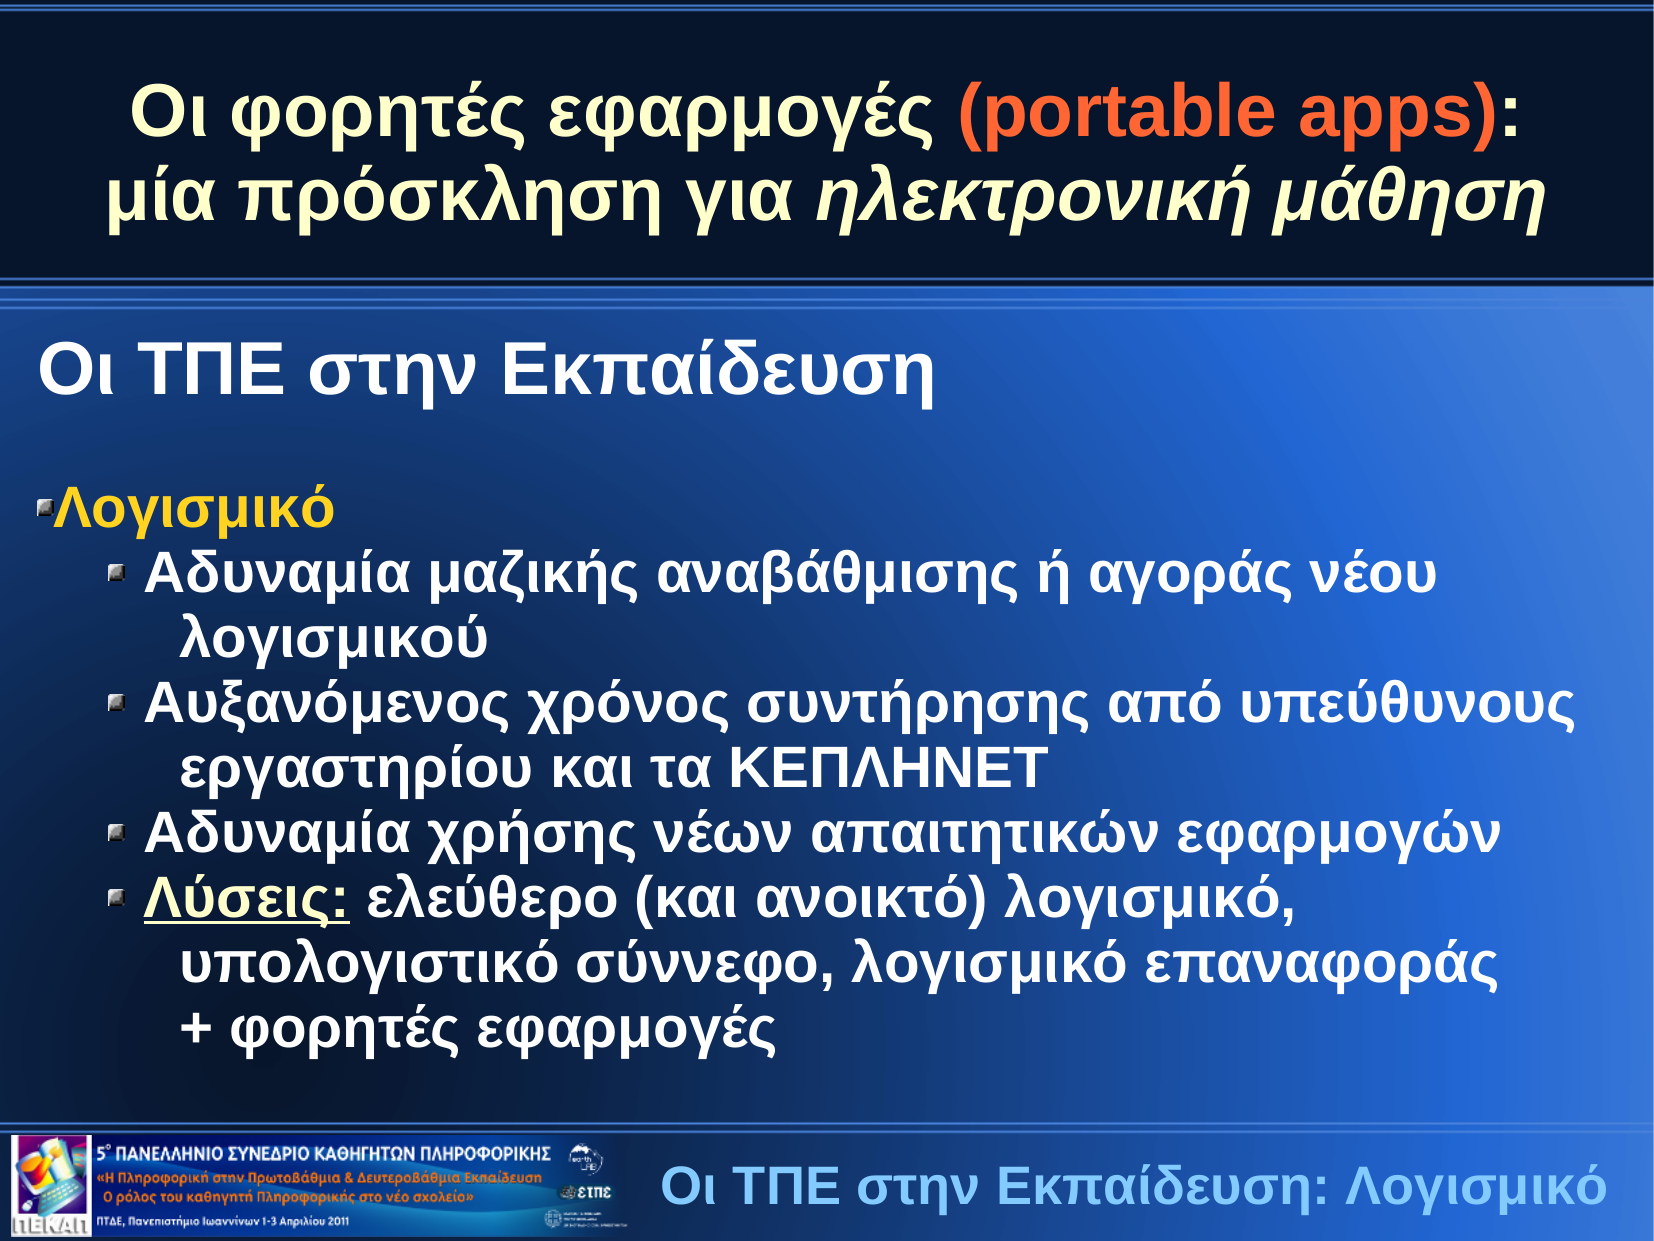

# Οι φορητές εφαρμογές (portable apps): μία πρόσκληση για ηλεκτρονική μάθηση
Οι ΤΠΕ στην Εκπαίδευση
Λογισμικό
Αδυναμία μαζικής αναβάθμισης ή αγοράς νέου λογισμικού
Αυξανόμενος χρόνος συντήρησης από υπεύθυνους εργαστηρίου και τα ΚΕΠΛΗΝΕΤ
Αδυναμία χρήσης νέων απαιτητικών εφαρμογών
Λύσεις: ελεύθερο (και ανοικτό) λογισμικό, υπολογιστικό σύννεφο, λογισμικό επαναφοράς
+ φορητές εφαρμογές
Οι ΤΠΕ στην Εκπαίδευση: Λογισμικό